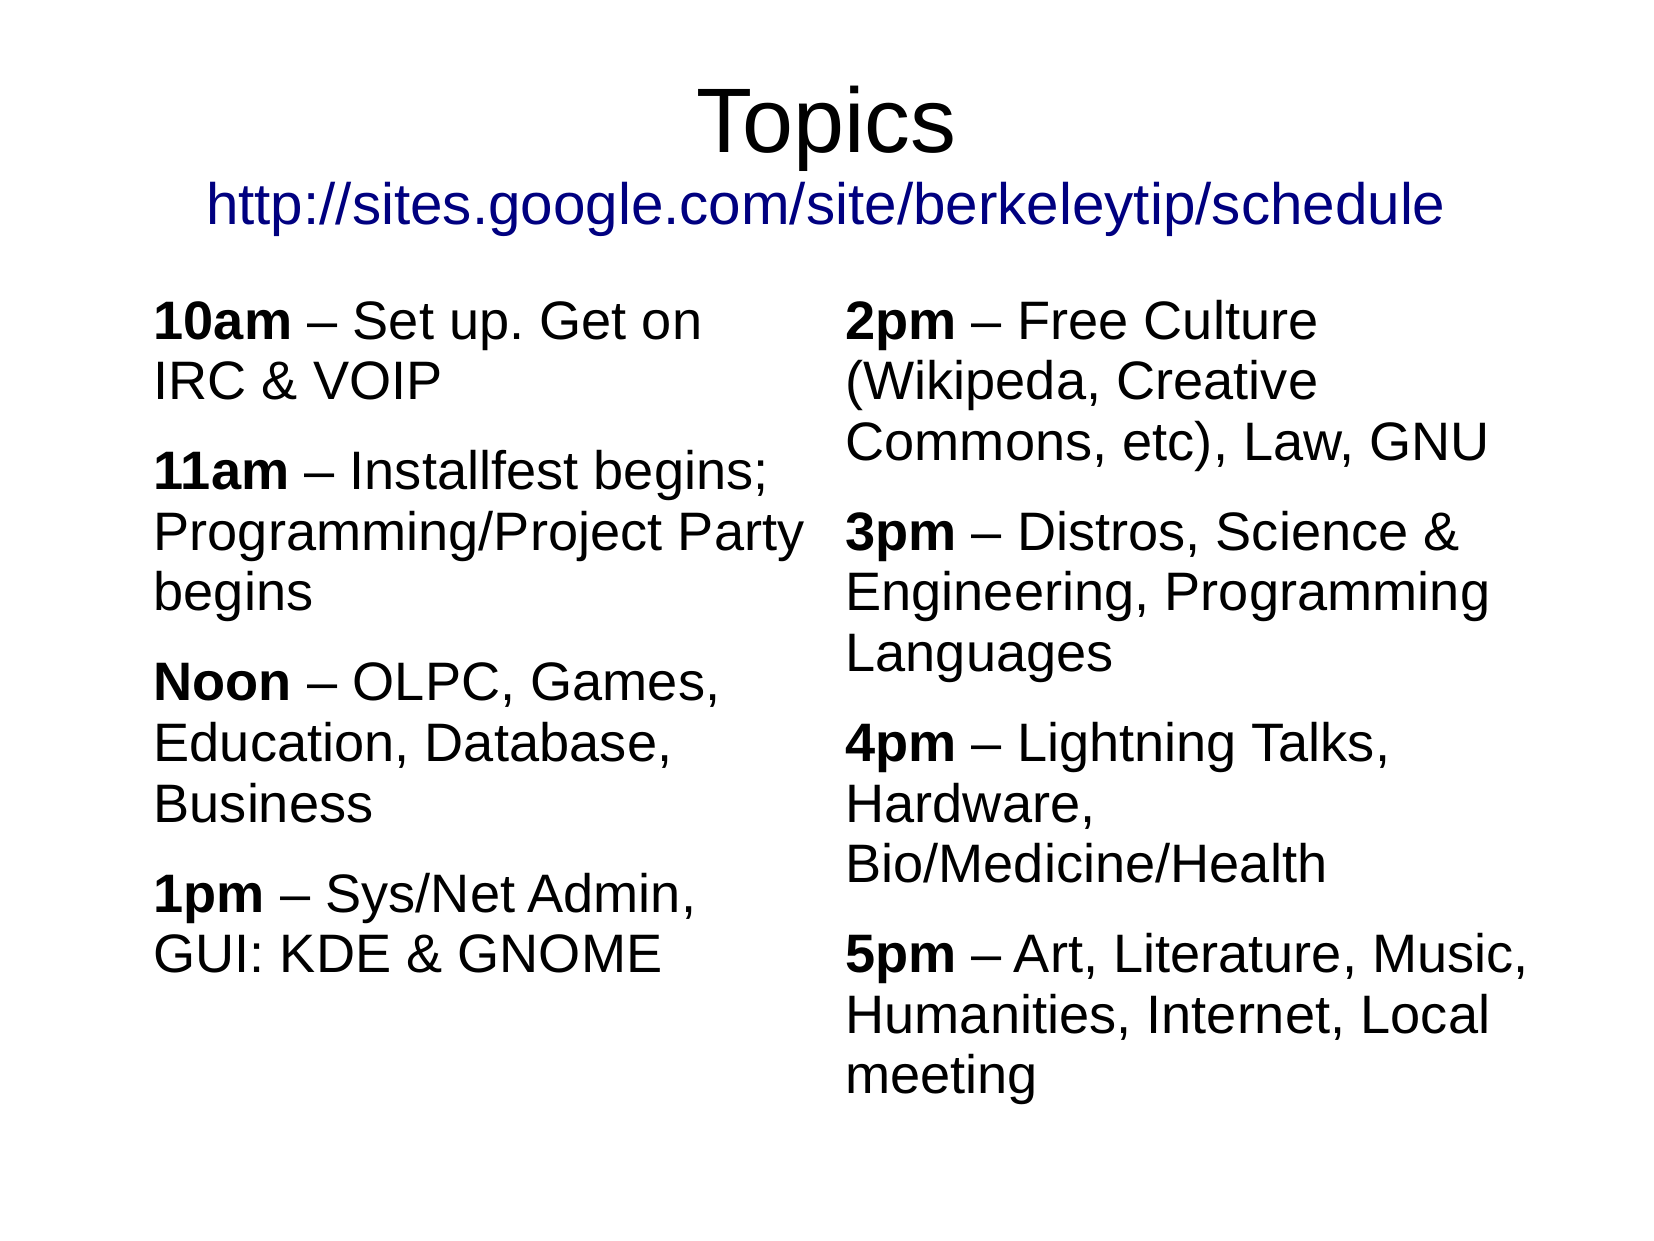

# Topics http://sites.google.com/site/berkeleytip/schedule
10am – Set up. Get on IRC & VOIP
11am – Installfest begins;
Programming/Project Party begins
Noon – OLPC, Games, Education, Database, Business
1pm – Sys/Net Admin, 	GUI: KDE & GNOME
2pm – Free Culture (Wikipeda, Creative Commons, etc), Law, GNU
3pm – Distros, Science & Engineering, Programming Languages
4pm – Lightning Talks, Hardware, Bio/Medicine/Health
5pm – Art, Literature, Music, Humanities, Internet, Local meeting